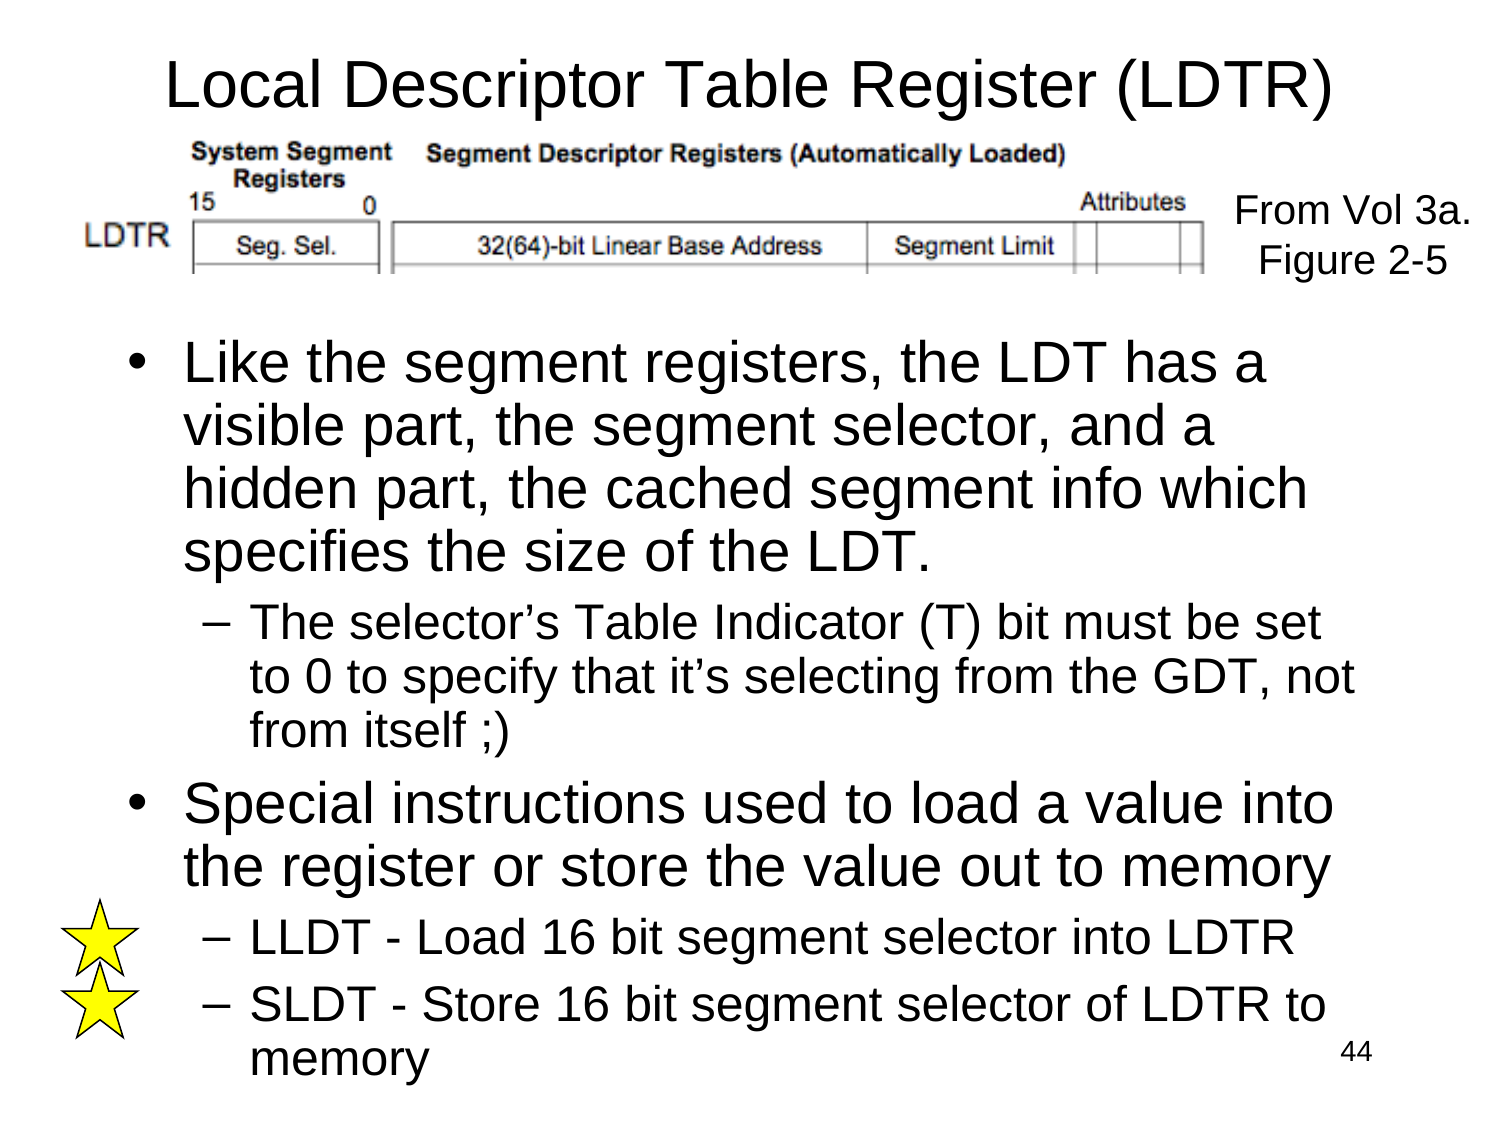

# Local Descriptor Table Register (LDTR)
From Vol 3a.
Figure 2-5
Like the segment registers, the LDT has a visible part, the segment selector, and a hidden part, the cached segment info which specifies the size of the LDT.
The selector’s Table Indicator (T) bit must be set to 0 to specify that it’s selecting from the GDT, not from itself ;)
Special instructions used to load a value into the register or store the value out to memory
LLDT - Load 16 bit segment selector into LDTR
SLDT - Store 16 bit segment selector of LDTR to memory